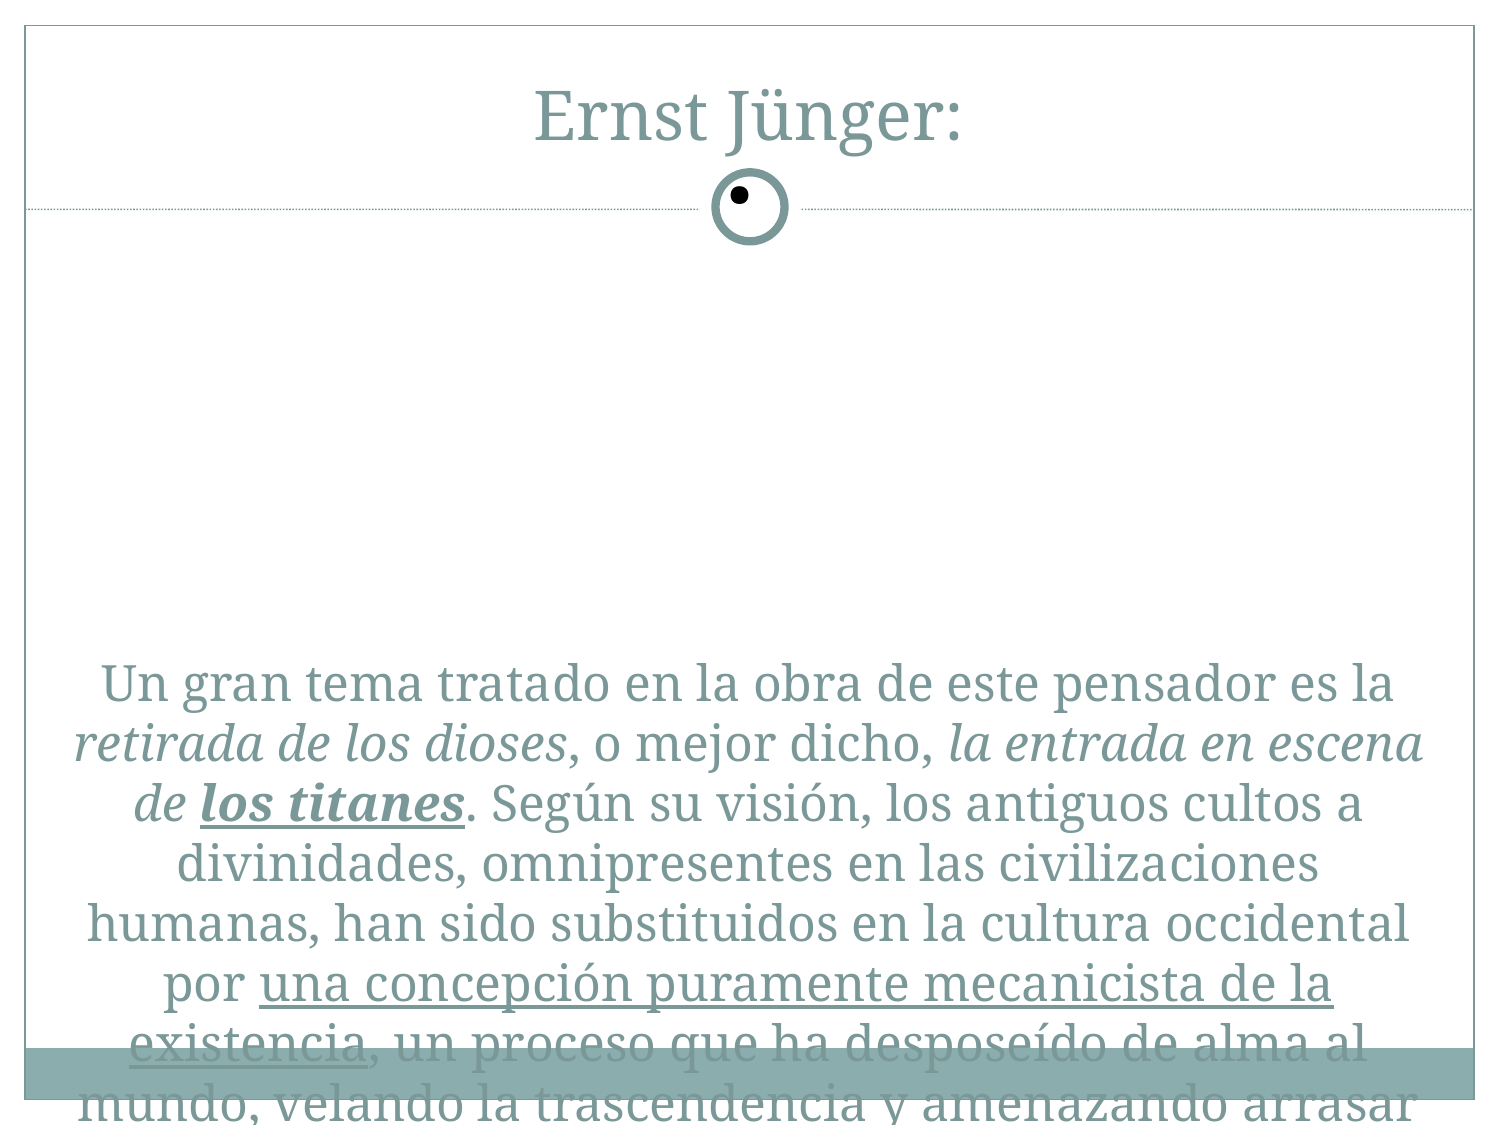

# Ernst Jünger:
 
Un gran tema tratado en la obra de este pensador es la retirada de los dioses, o mejor dicho, la entrada en escena de los titanes. Según su visión, los antiguos cultos a divinidades, omnipresentes en las civilizaciones humanas, han sido substituidos en la cultura occidental por una concepción puramente mecanicista de la existencia, un proceso que ha desposeído de alma al mundo, velando la trascendencia y amenazando arrasar el espíritu humano y extender su poder de destrucción al mundo natural, hogar común de todos nosotros.